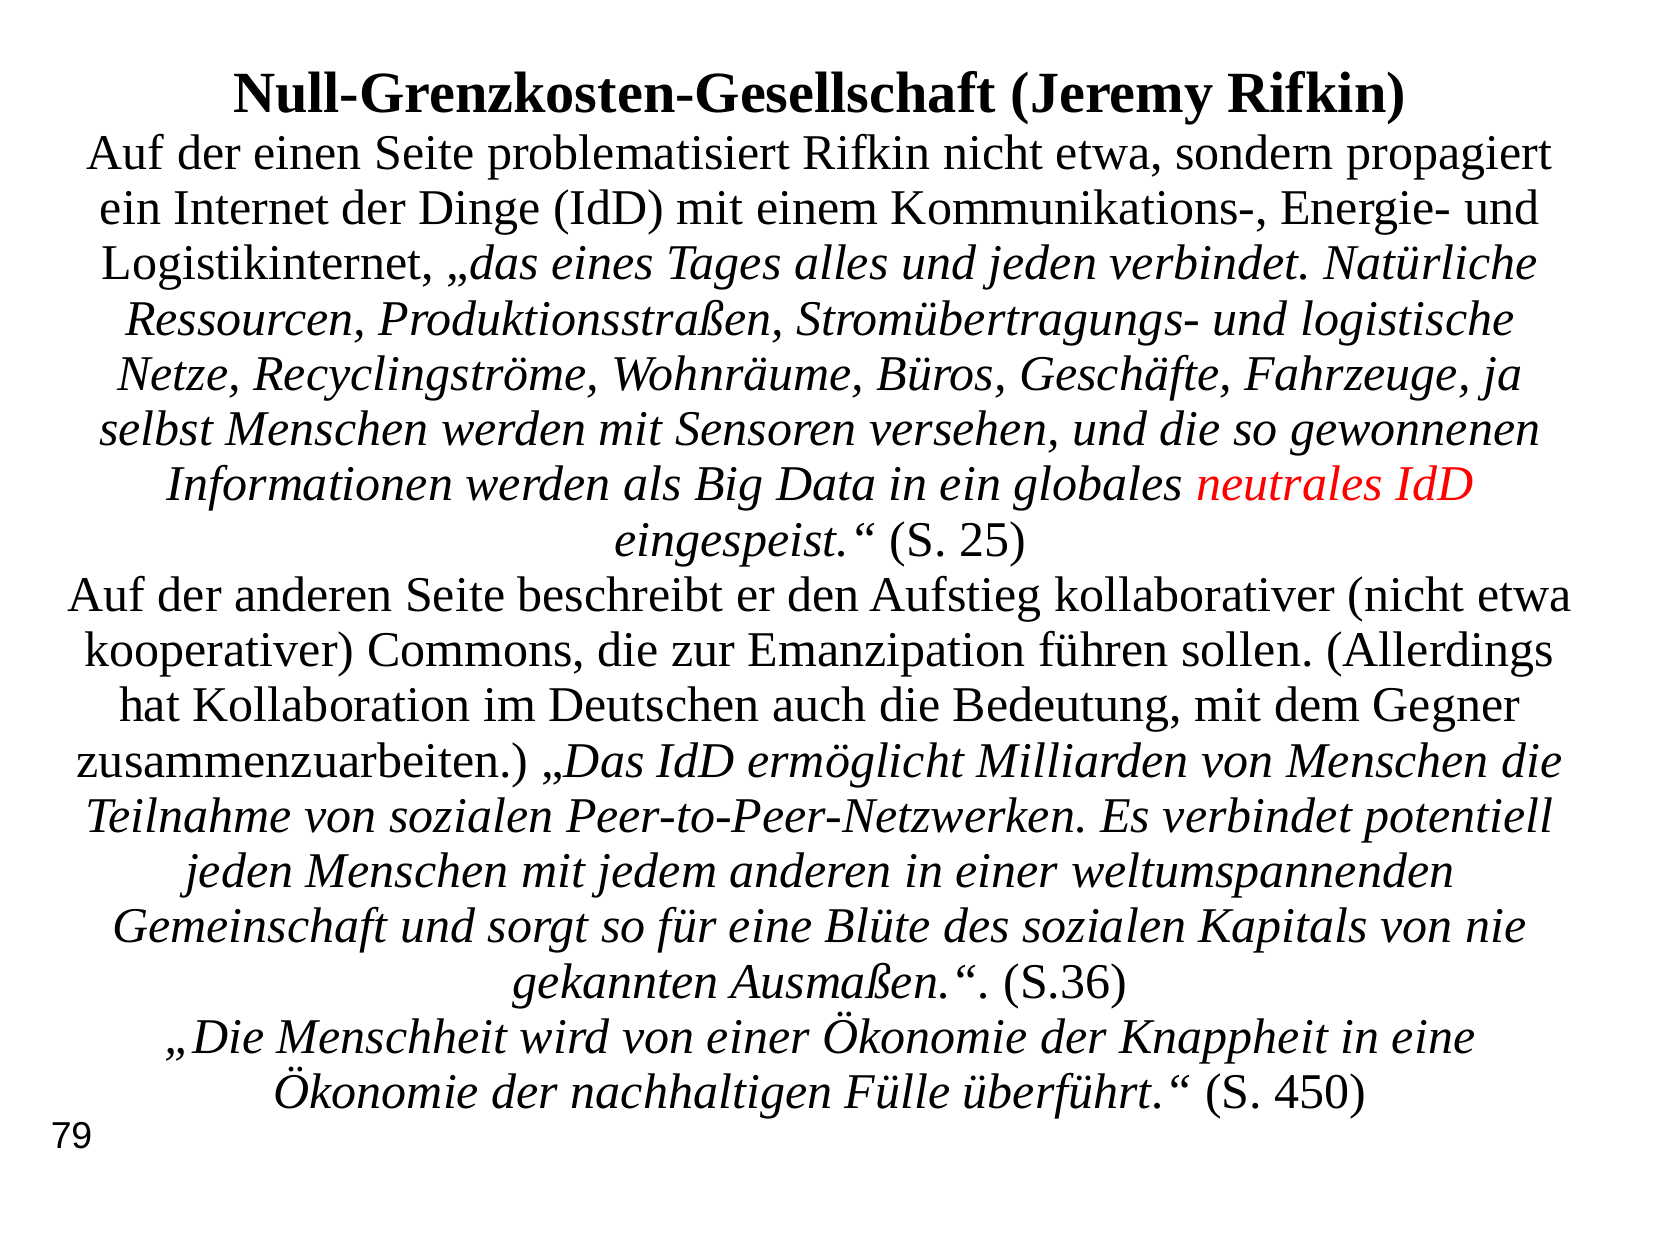

Null-Grenzkosten-Gesellschaft (Jeremy Rifkin)
Auf der einen Seite problematisiert Rifkin nicht etwa, sondern propagiert ein Internet der Dinge (IdD) mit einem Kommunikations-, Energie- und Logistikinternet, „das eines Tages alles und jeden verbindet. Natürliche Ressourcen, Produktionsstraßen, Stromübertragungs- und logistische Netze, Recyclingströme, Wohnräume, Büros, Geschäfte, Fahrzeuge, ja selbst Menschen werden mit Sensoren versehen, und die so gewonnenen Informationen werden als Big Data in ein globales neutrales IdD eingespeist.“ (S. 25)
Auf der anderen Seite beschreibt er den Aufstieg kollaborativer (nicht etwa kooperativer) Commons, die zur Emanzipation führen sollen. (Allerdings hat Kollaboration im Deutschen auch die Bedeutung, mit dem Gegner zusammenzuarbeiten.) „Das IdD ermöglicht Milliarden von Menschen die Teilnahme von sozialen Peer-to-Peer-Netzwerken. Es verbindet potentiell jeden Menschen mit jedem anderen in einer weltumspannenden Gemeinschaft und sorgt so für eine Blüte des sozialen Kapitals von nie gekannten Ausmaßen.“. (S.36)
„Die Menschheit wird von einer Ökonomie der Knappheit in eine Ökonomie der nachhaltigen Fülle überführt.“ (S. 450)